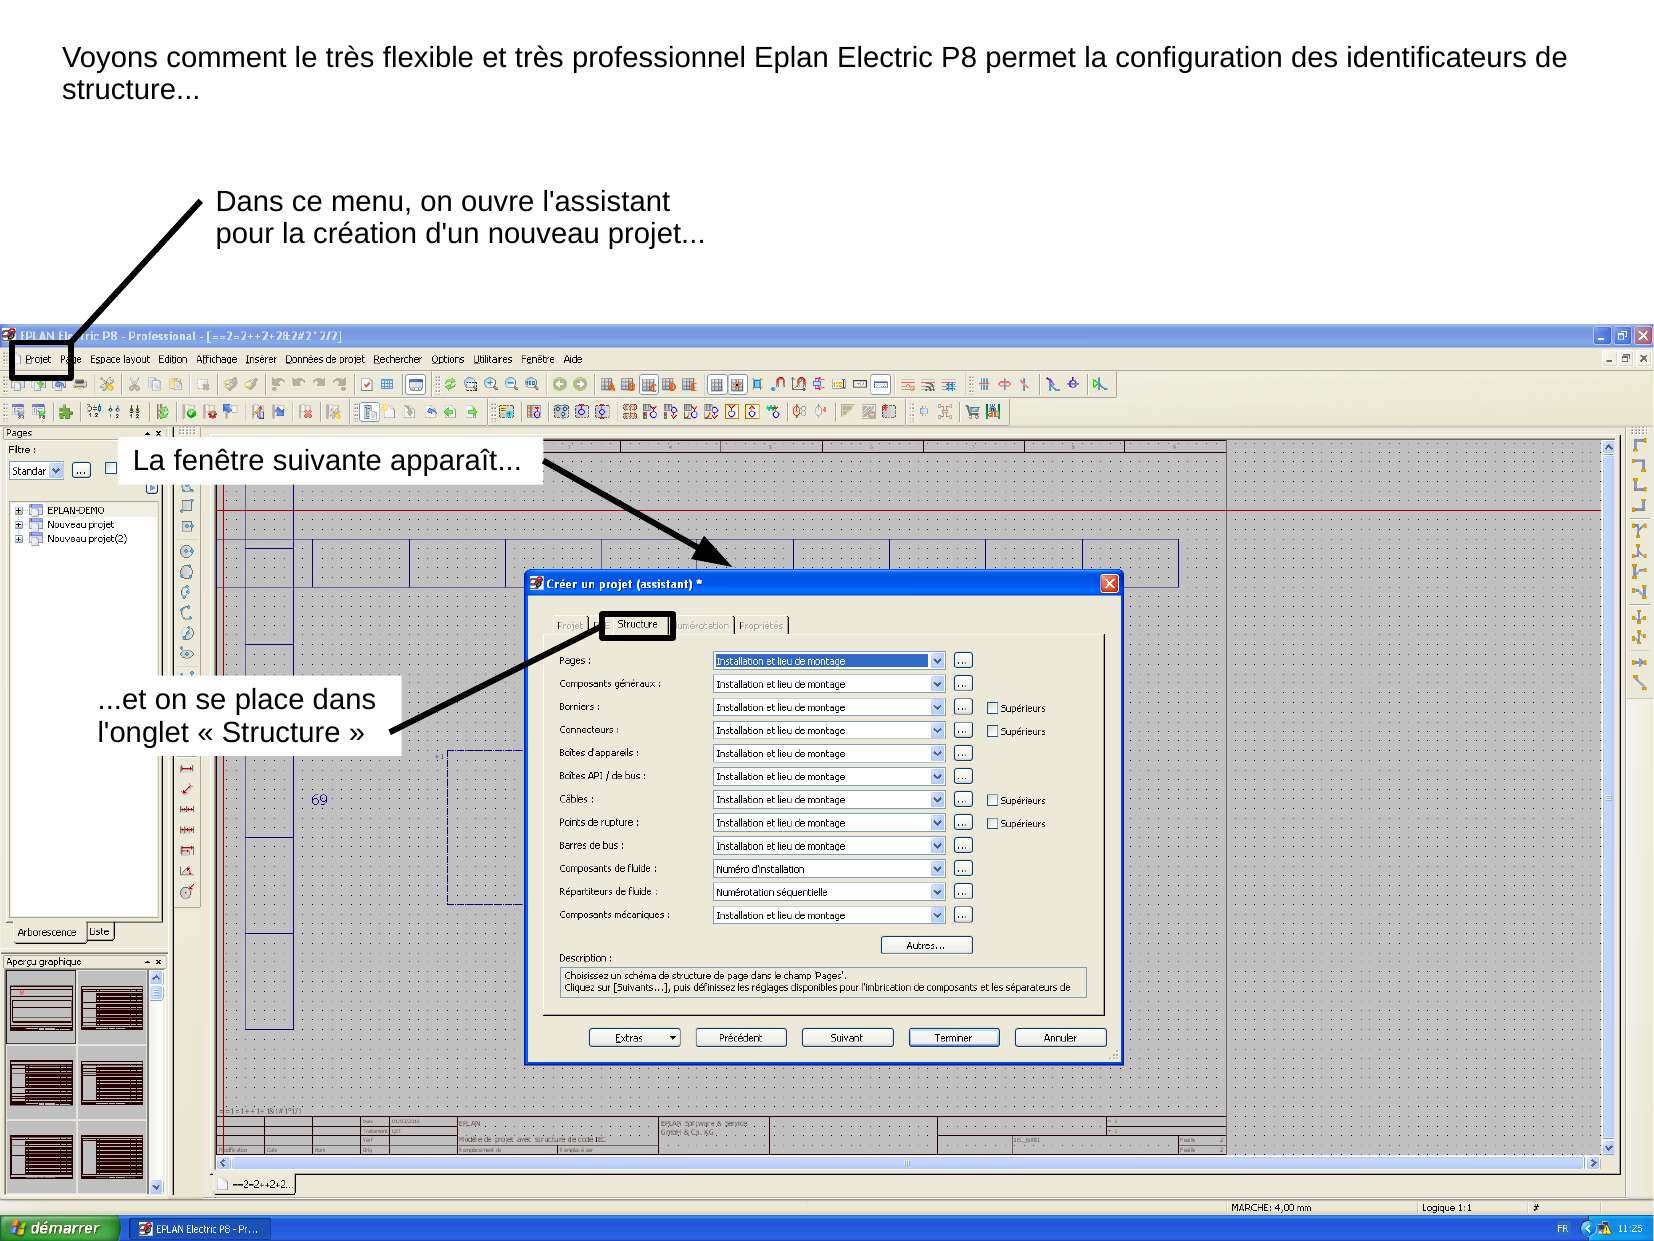

Voyons comment le très flexible et très professionnel Eplan Electric P8 permet la configuration des identificateurs de structure...
Dans ce menu, on ouvre l'assistant pour la création d'un nouveau projet...
La fenêtre suivante apparaît...
...et on se place dans l'onglet « Structure »